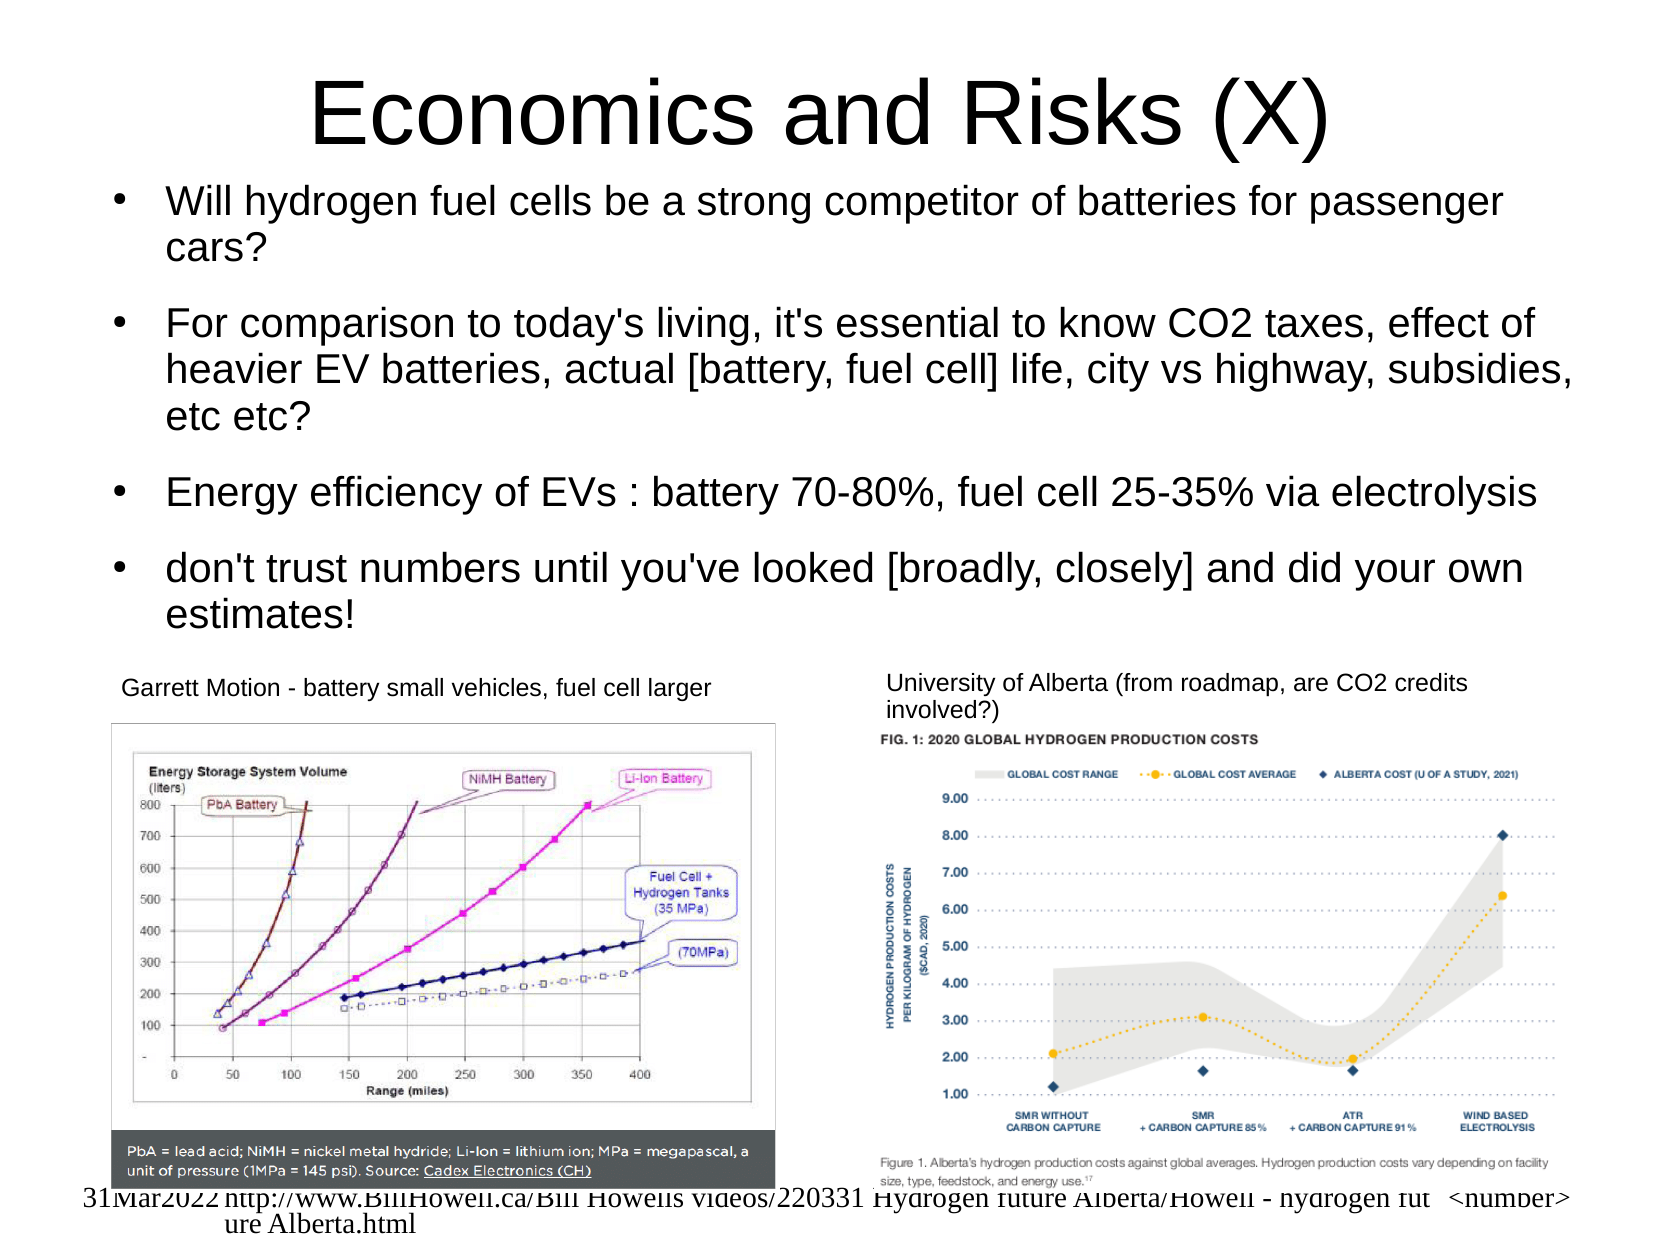

# Economics and Risks (X)
Will hydrogen fuel cells be a strong competitor of batteries for passenger cars?
For comparison to today's living, it's essential to know CO2 taxes, effect of heavier EV batteries, actual [battery, fuel cell] life, city vs highway, subsidies, etc etc?
Energy efficiency of EVs : battery 70-80%, fuel cell 25-35% via electrolysis
don't trust numbers until you've looked [broadly, closely] and did your own estimates!
University of Alberta (from roadmap, are CO2 credits involved?)
Garrett Motion - battery small vehicles, fuel cell larger
31Mar2022
http://www.BillHowell.ca/Bill Howells videos/220331 Hydrogen future Alberta/Howell - hydrogen future Alberta.html
7